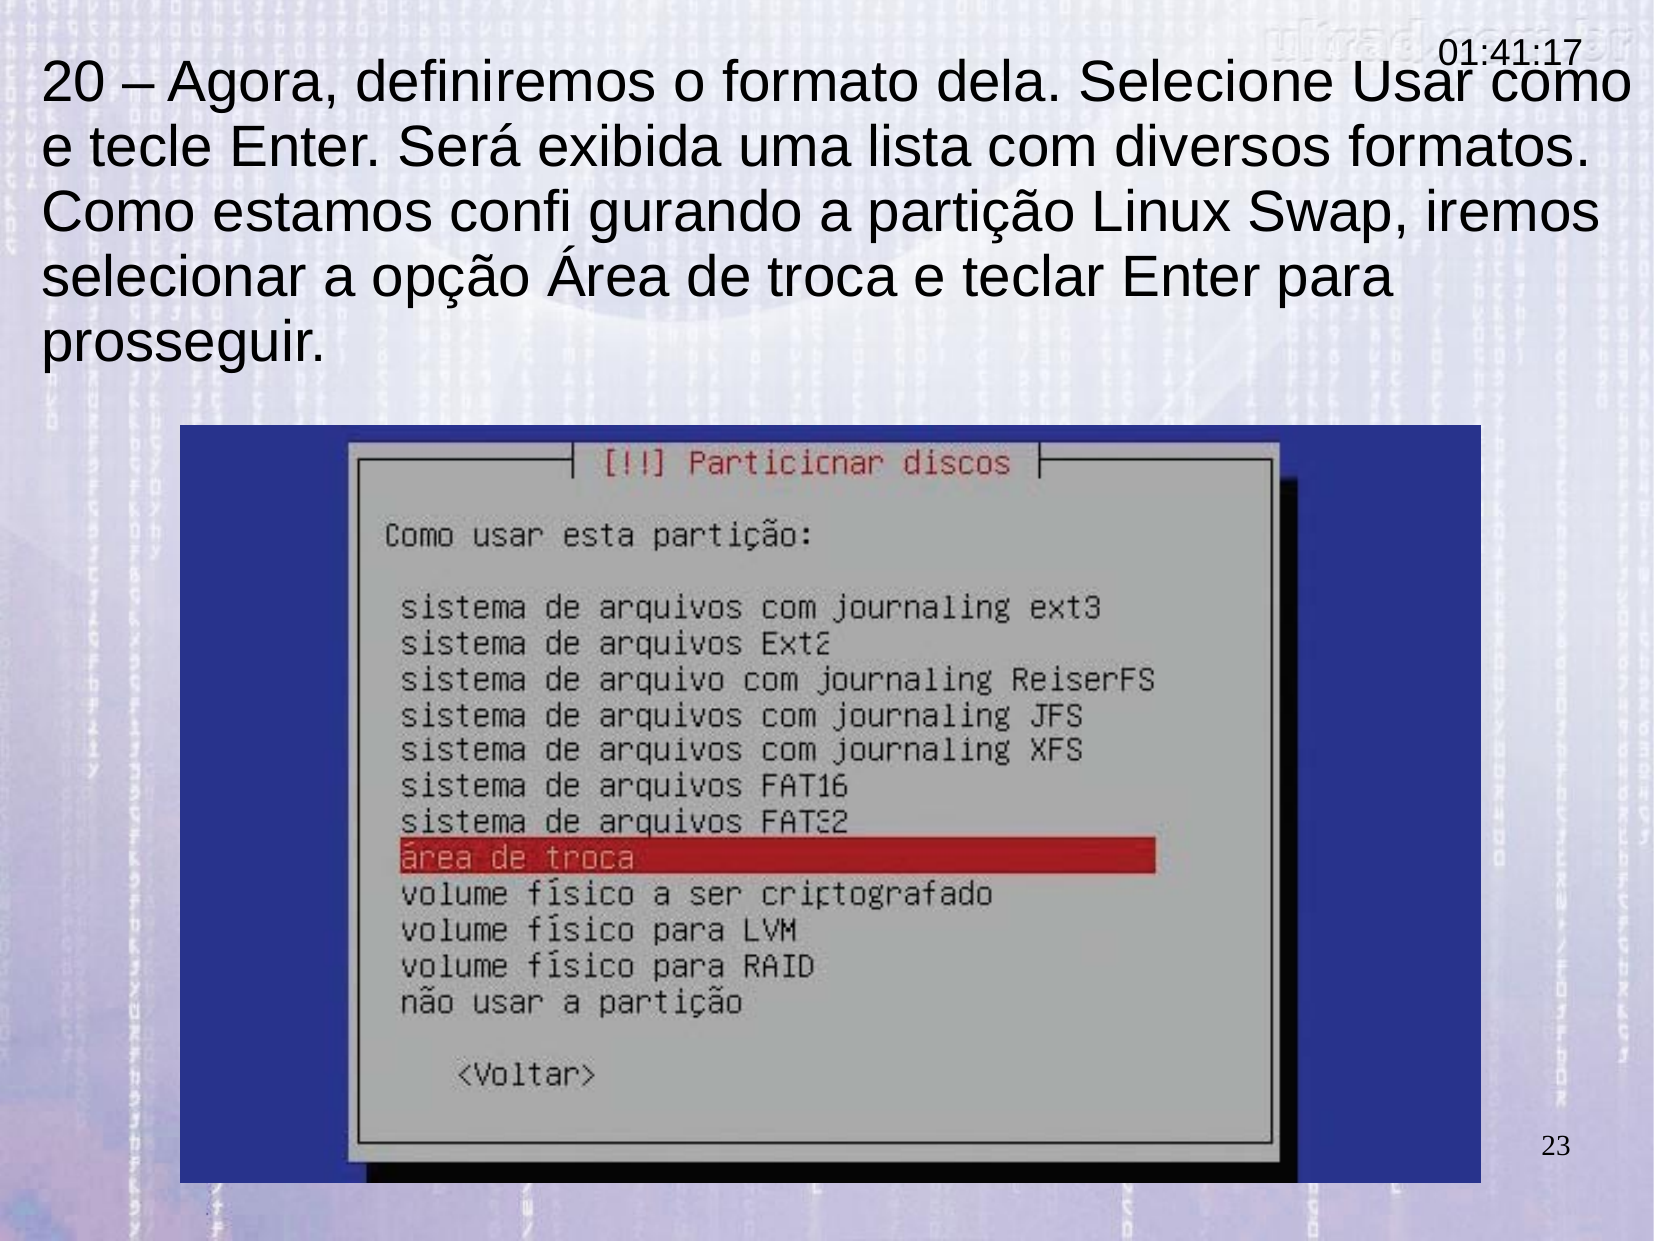

02:59:56
20 – Agora, definiremos o formato dela. Selecione Usar como e tecle Enter. Será exibida uma lista com diversos formatos. Como estamos confi gurando a partição Linux Swap, iremos selecionar a opção Área de troca e teclar Enter para prosseguir.
23